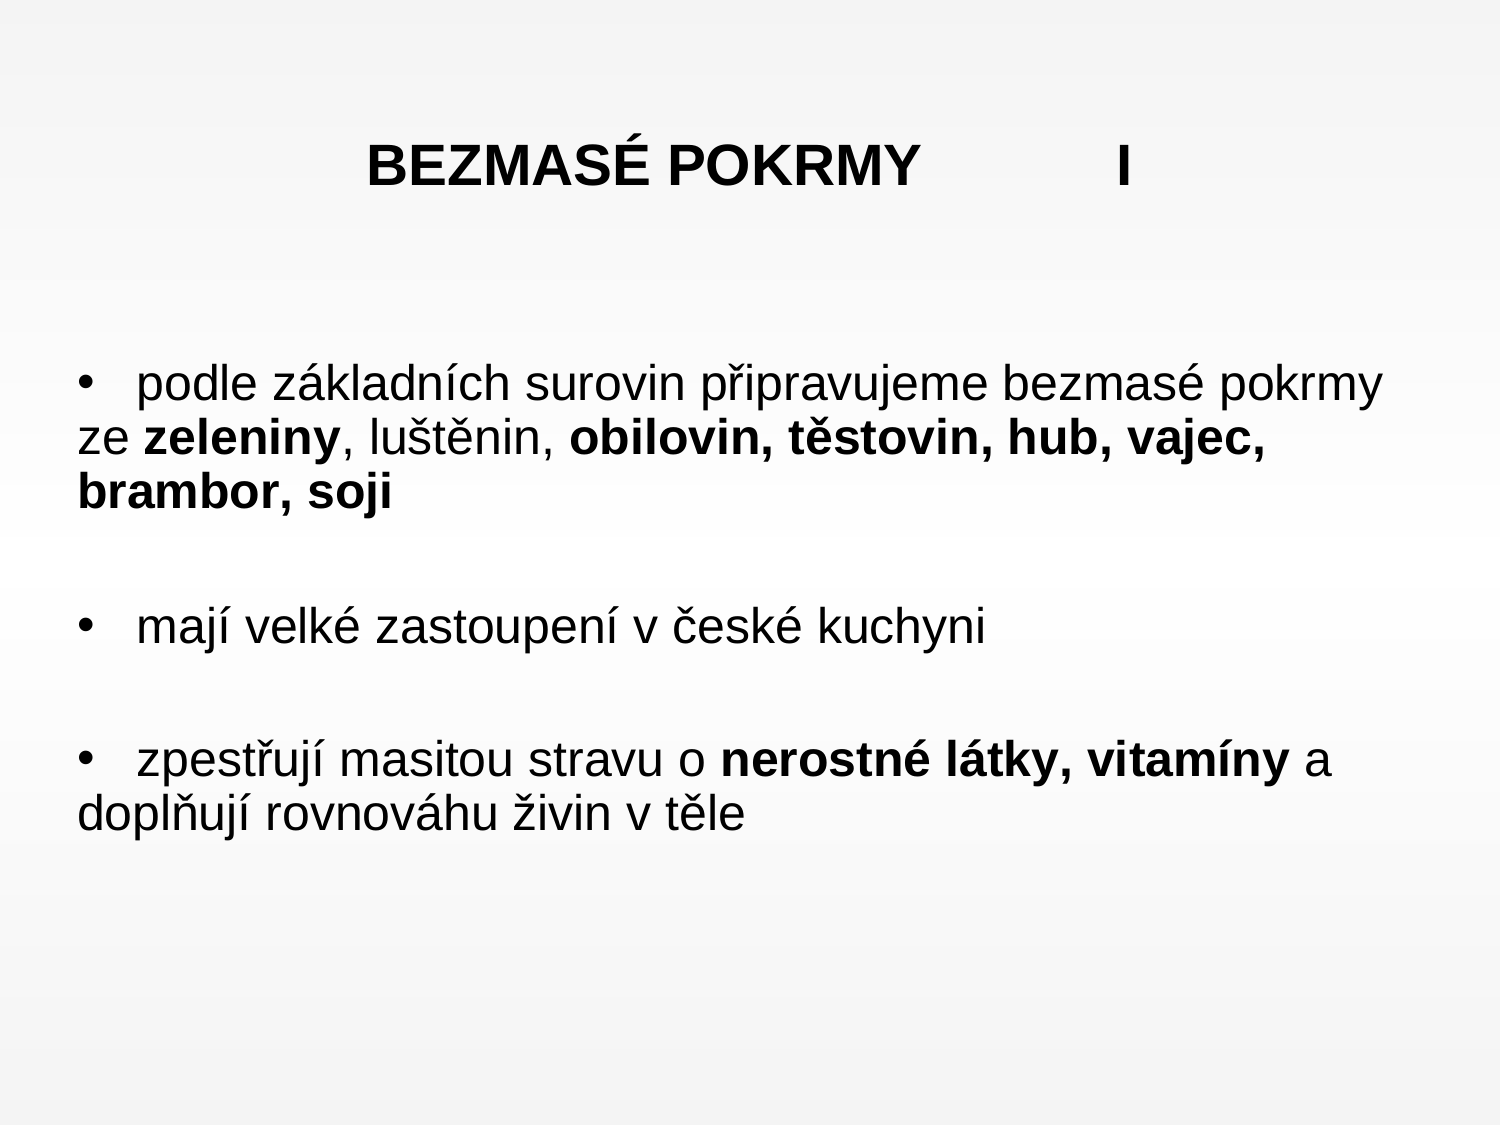

# BEZMASÉ POKRMY		I
 podle základních surovin připravujeme bezmasé pokrmy ze zeleniny, luštěnin, obilovin, těstovin, hub, vajec, brambor, soji
 mají velké zastoupení v české kuchyni
 zpestřují masitou stravu o nerostné látky, vitamíny a doplňují rovnováhu živin v těle